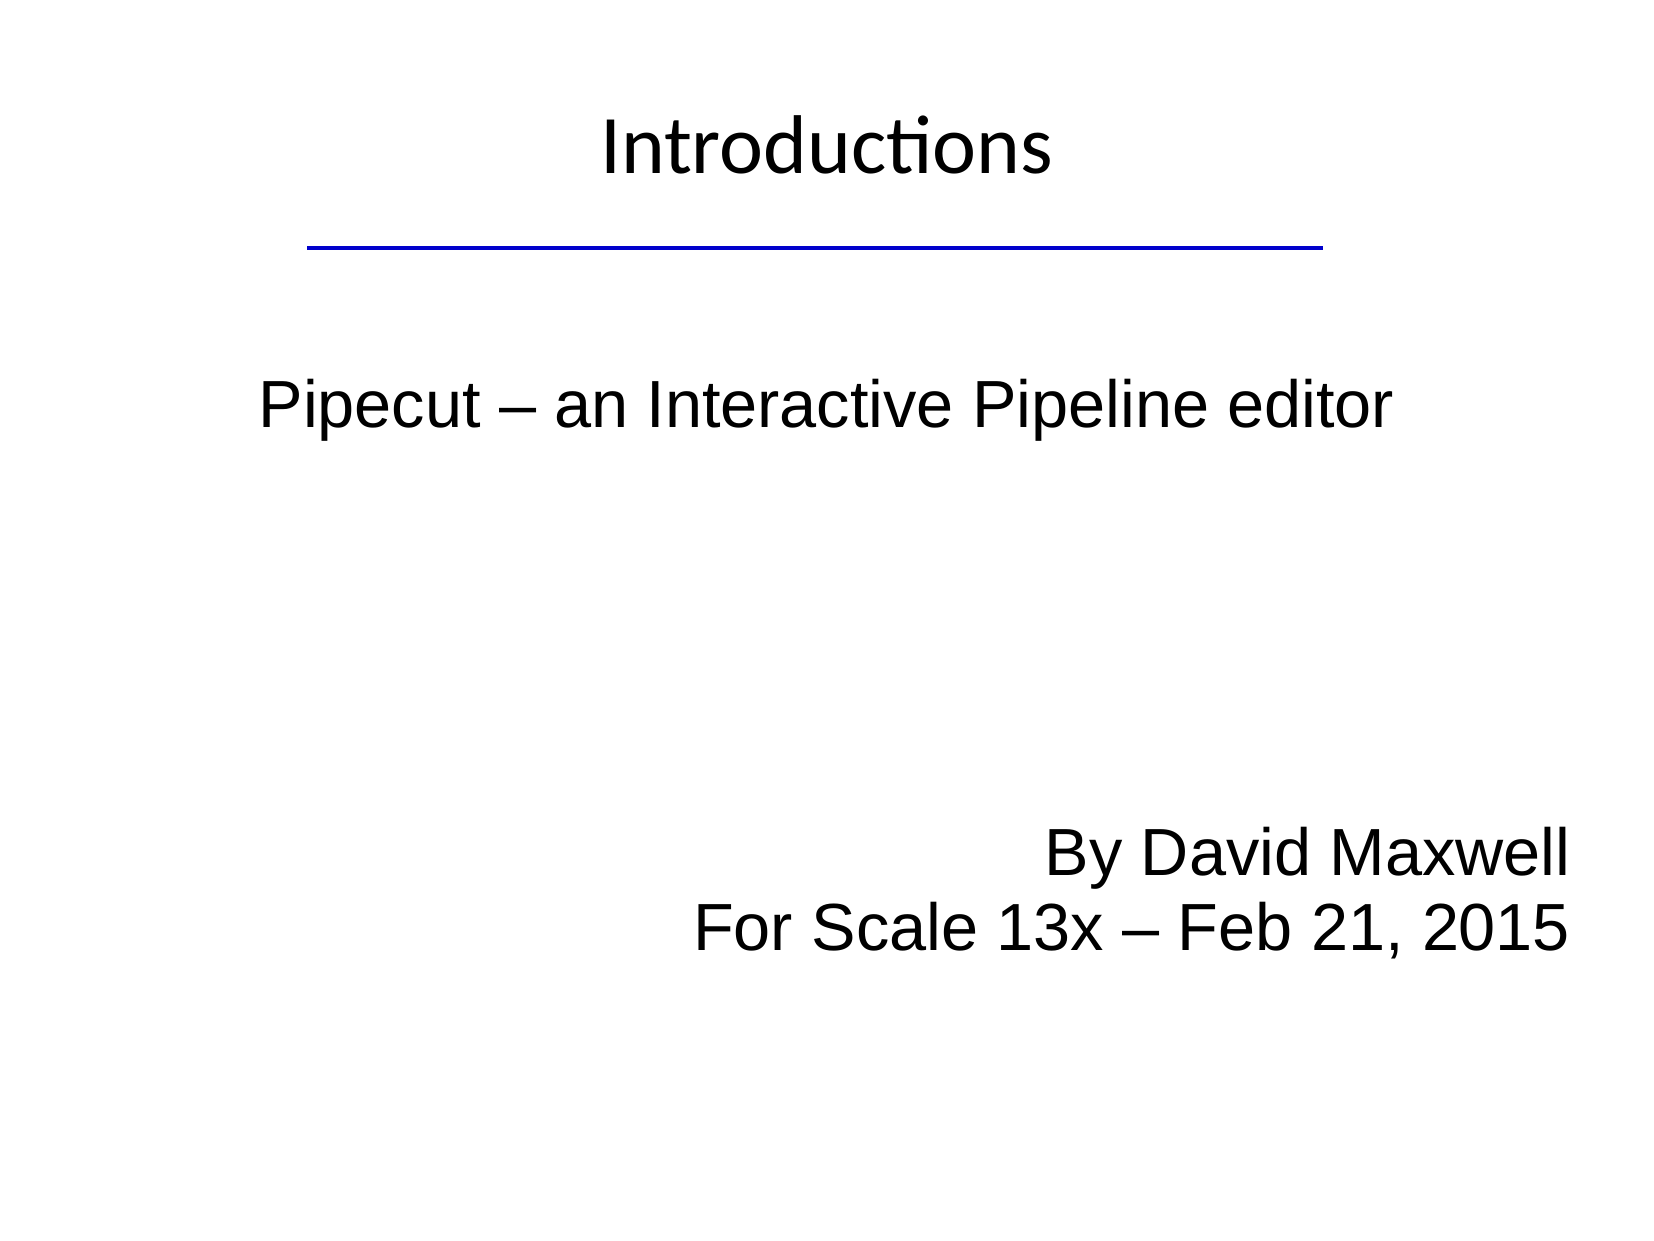

# Introductions
Pipecut – an Interactive Pipeline editor
By David Maxwell
For Scale 13x – Feb 21, 2015